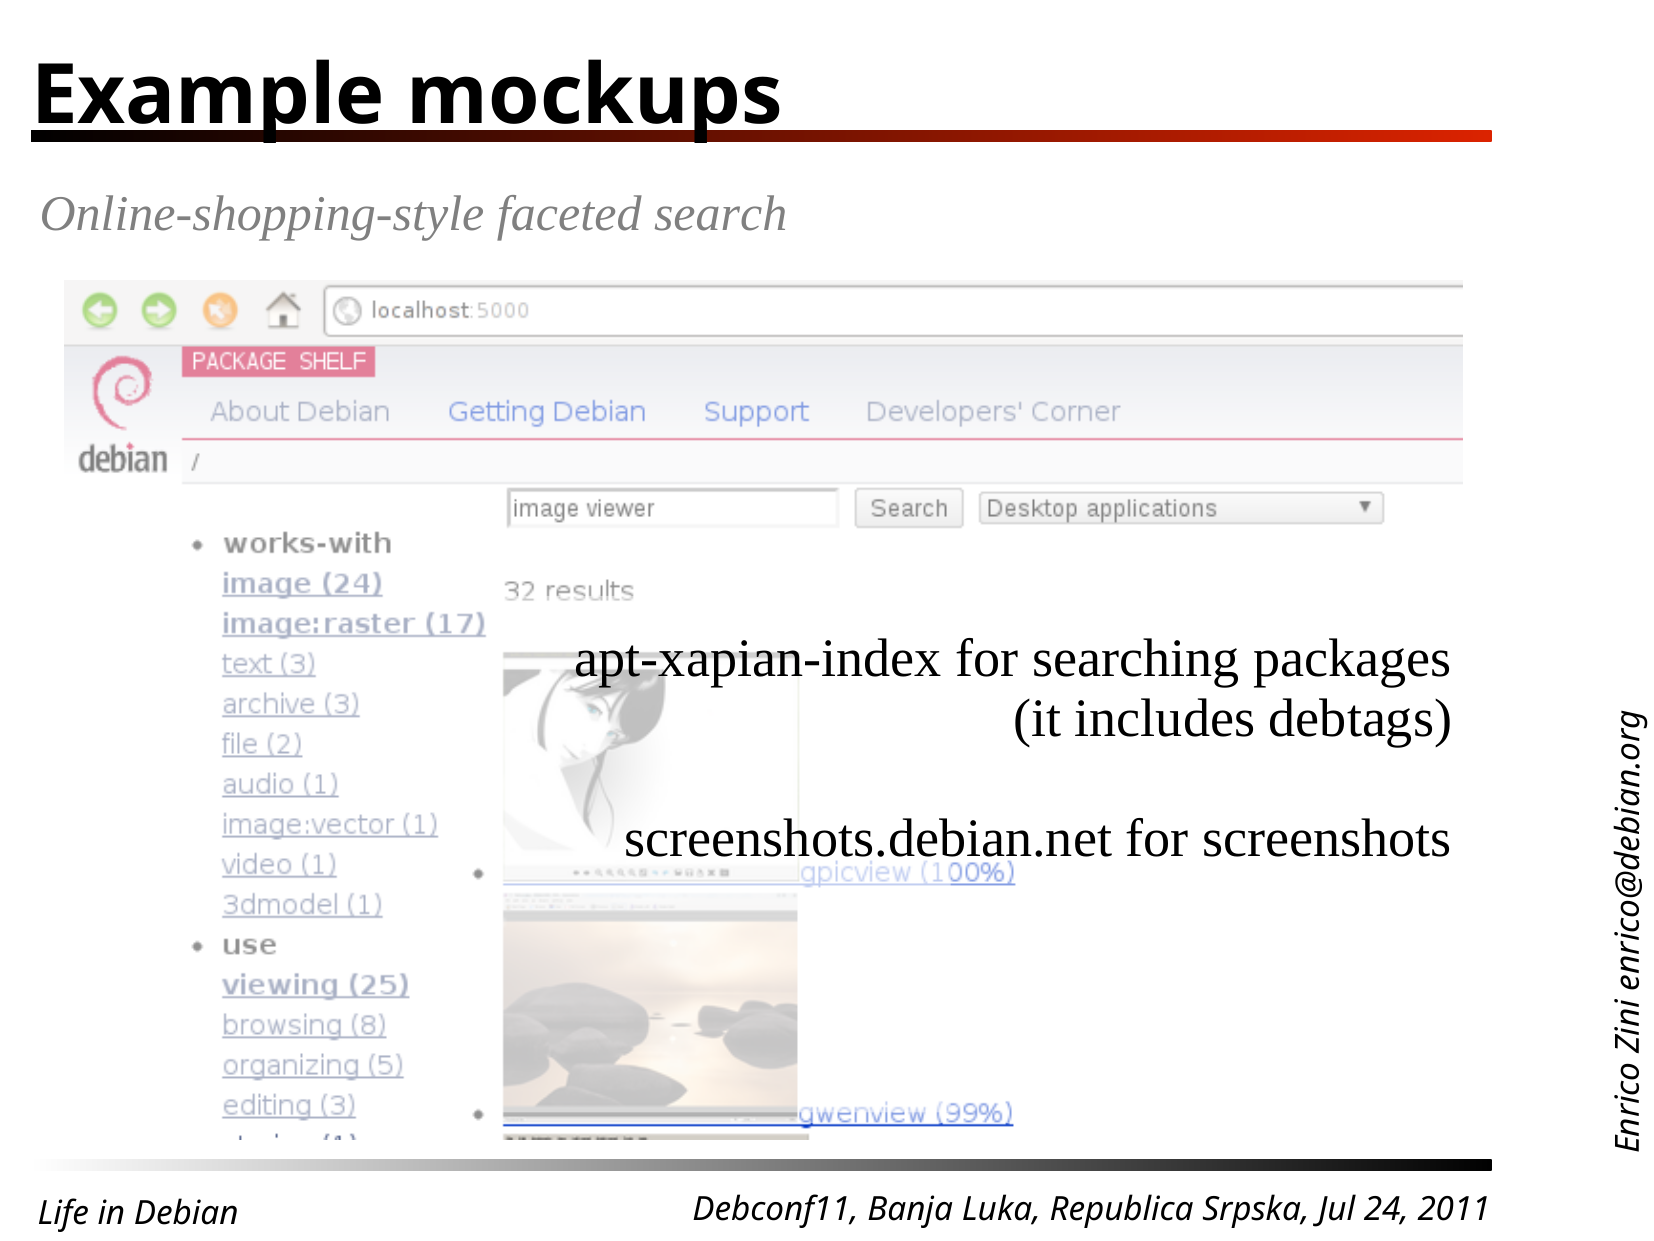

Example mockups
Online-shopping-style faceted search
apt-xapian-index for searching packages
(it includes debtags)
screenshots.debian.net for screenshots